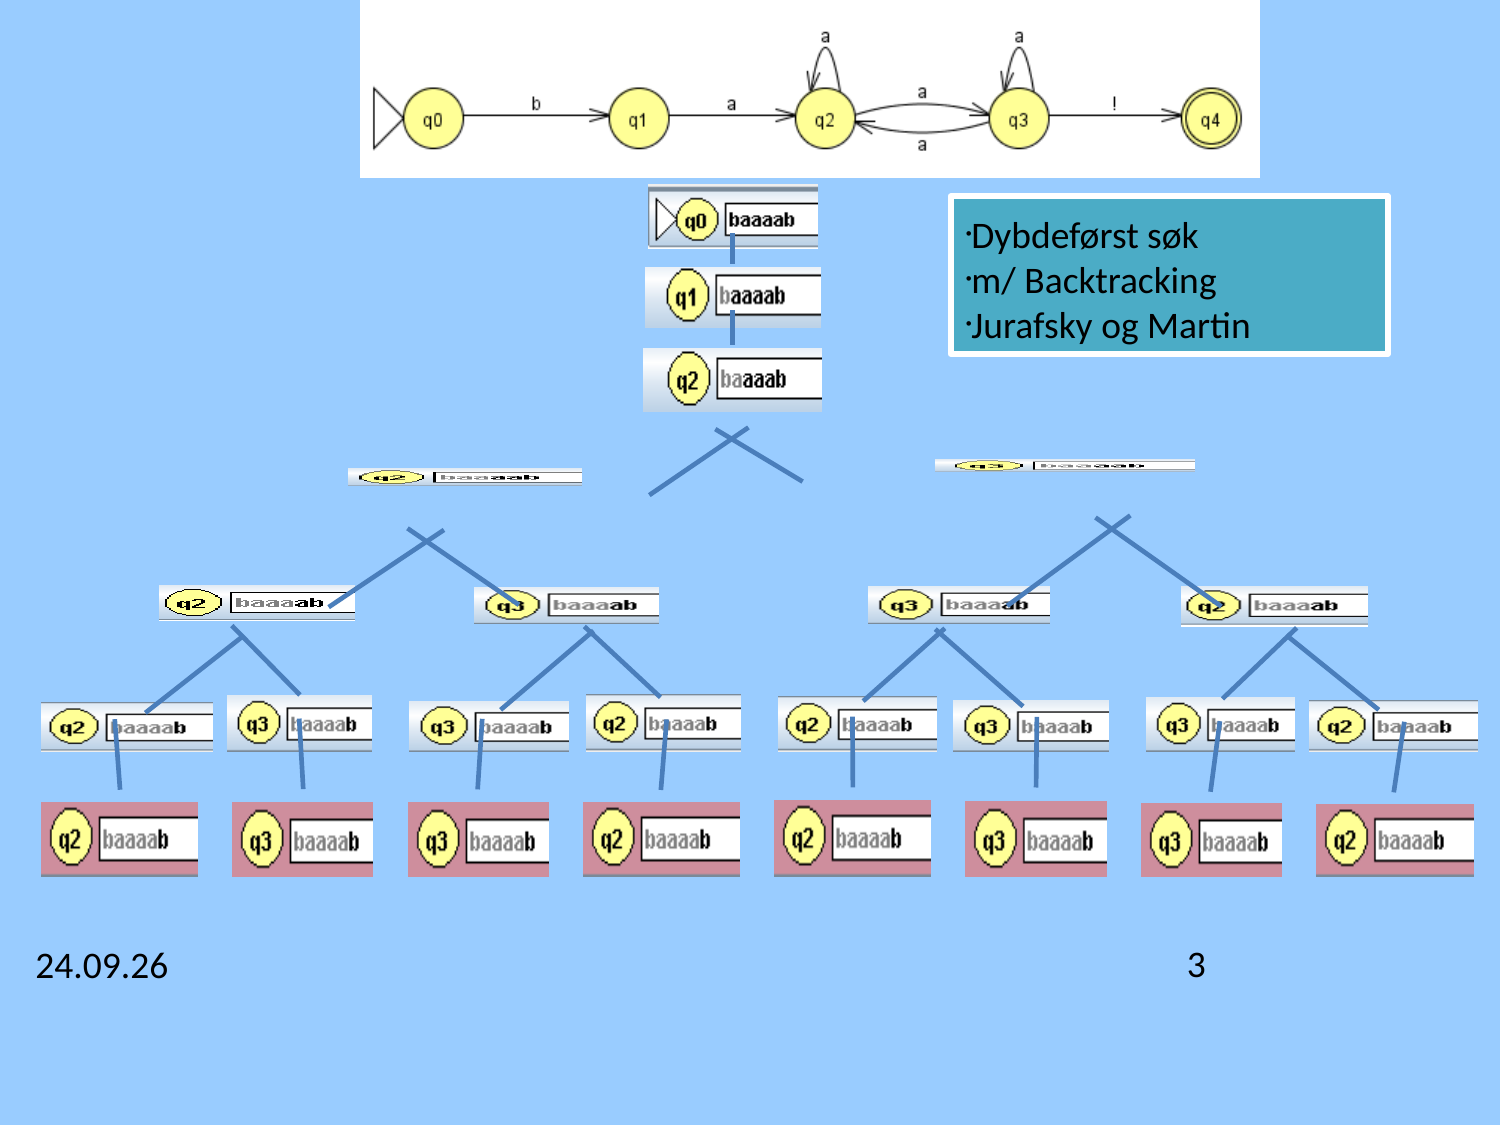

Dybdeførst søk
m/ Backtracking
Jurafsky og Martin